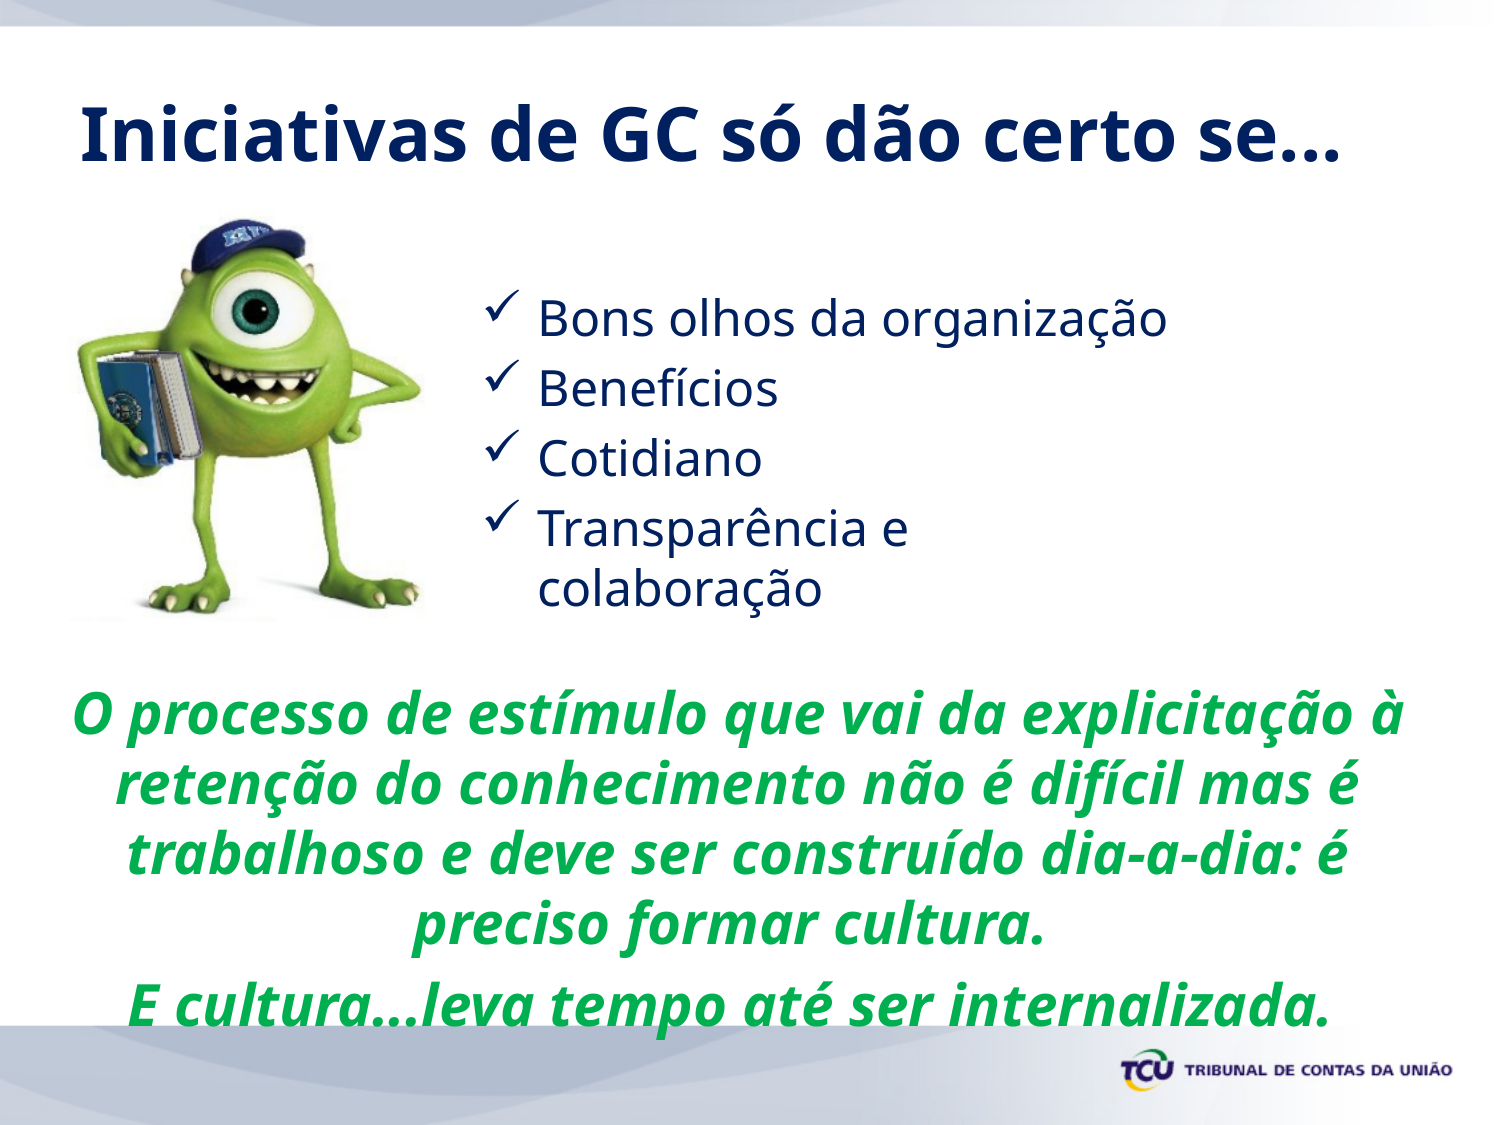

# Iniciativas de GC só dão certo se...
Bons olhos da organização
Benefícios
Cotidiano
Transparência e colaboração
O processo de estímulo que vai da explicitação à retenção do conhecimento não é difícil mas é trabalhoso e deve ser construído dia-a-dia: é preciso formar cultura.
E cultura...leva tempo até ser internalizada.